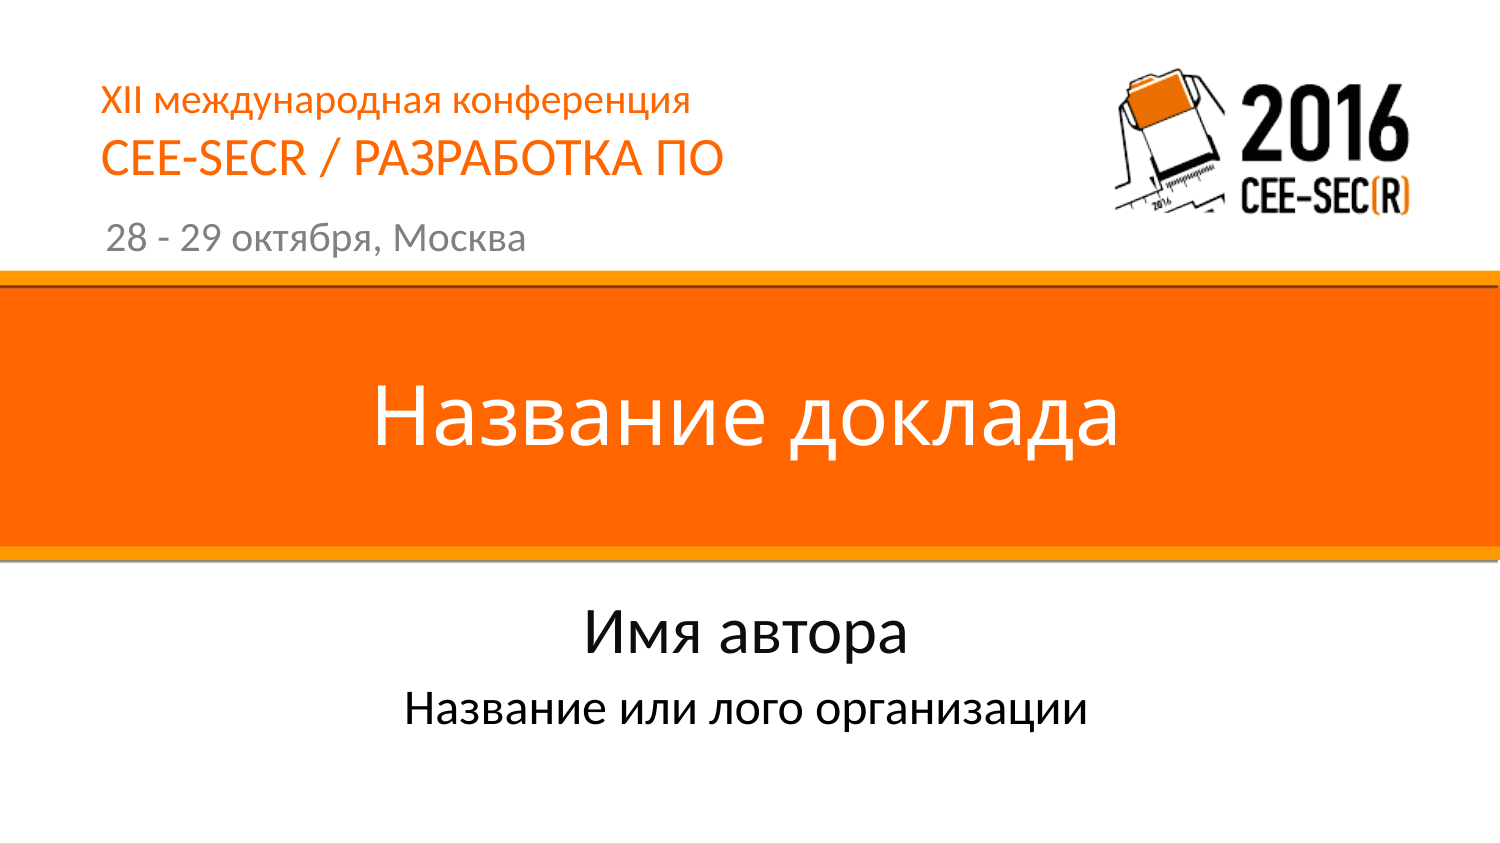

Название доклада
# Имя автора
Название или лого организации